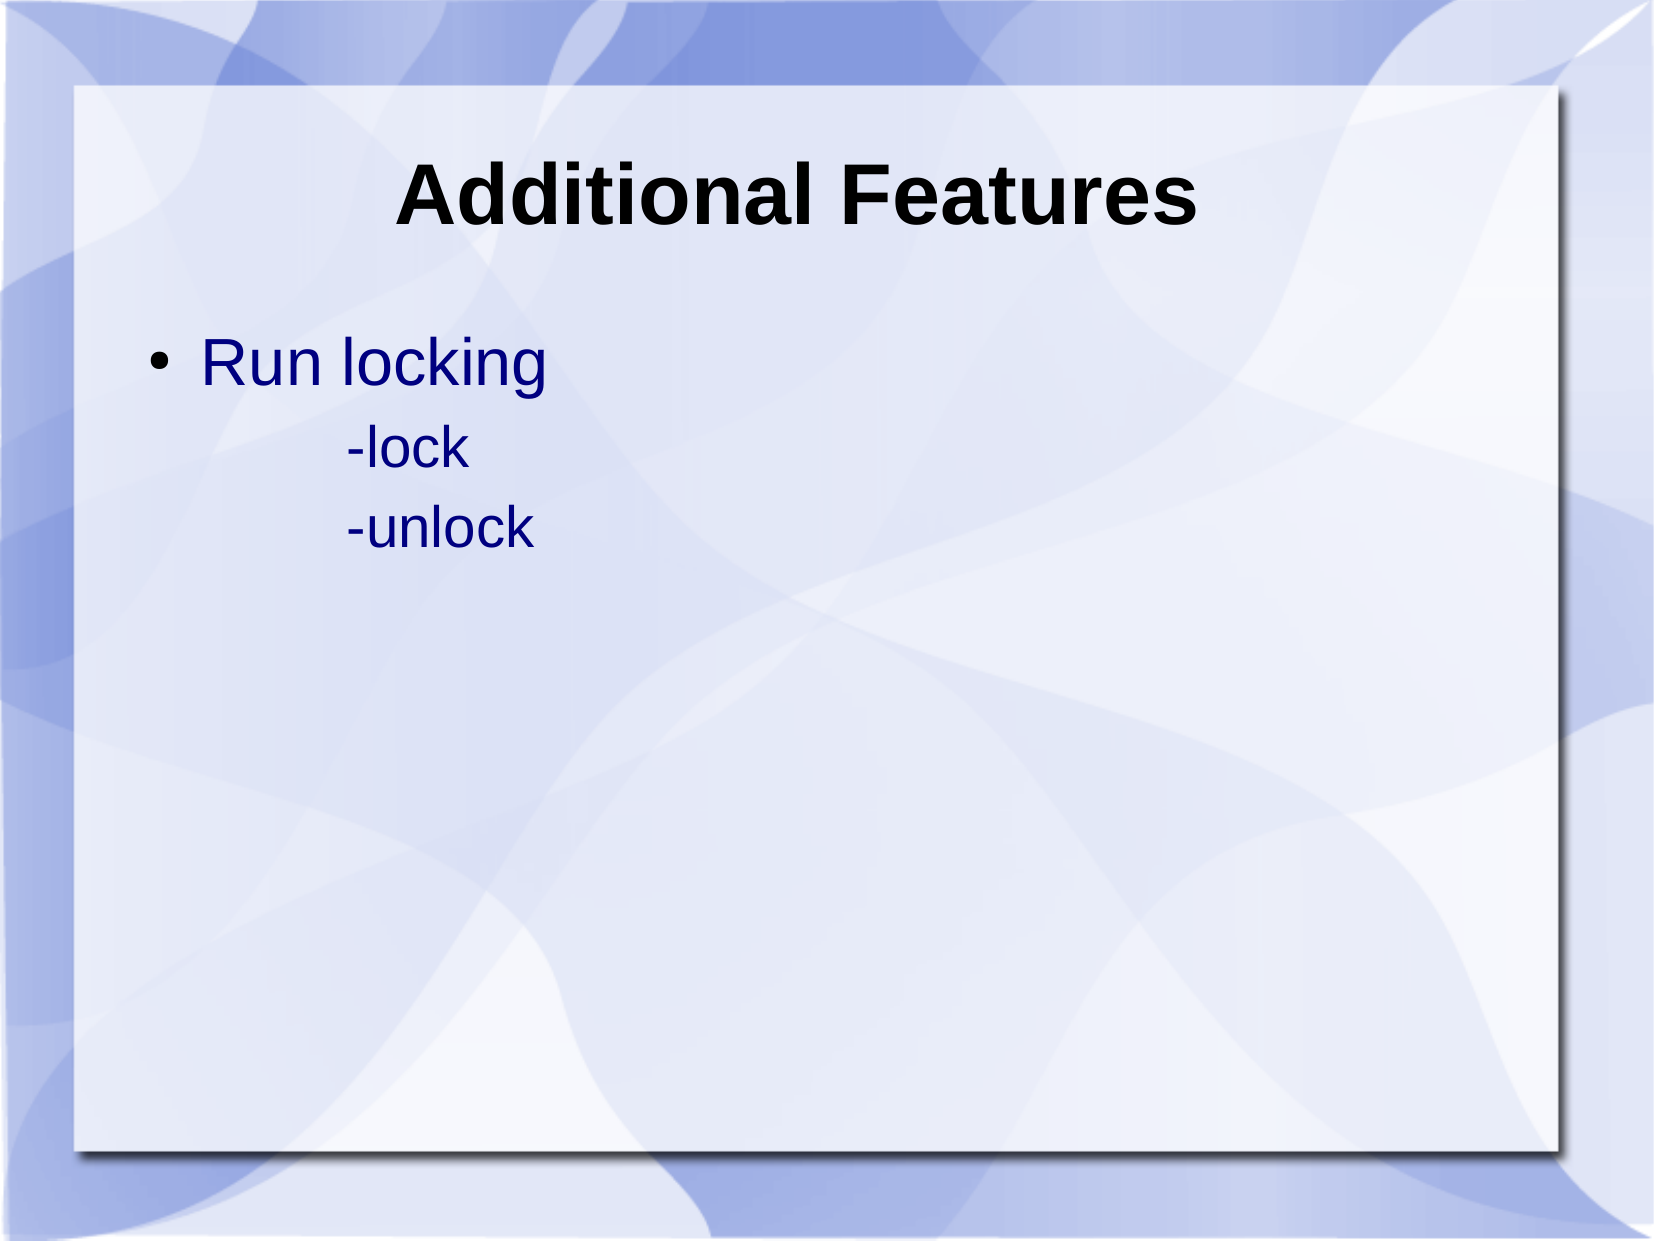

# Additional Features
Run locking
-lock
-unlock